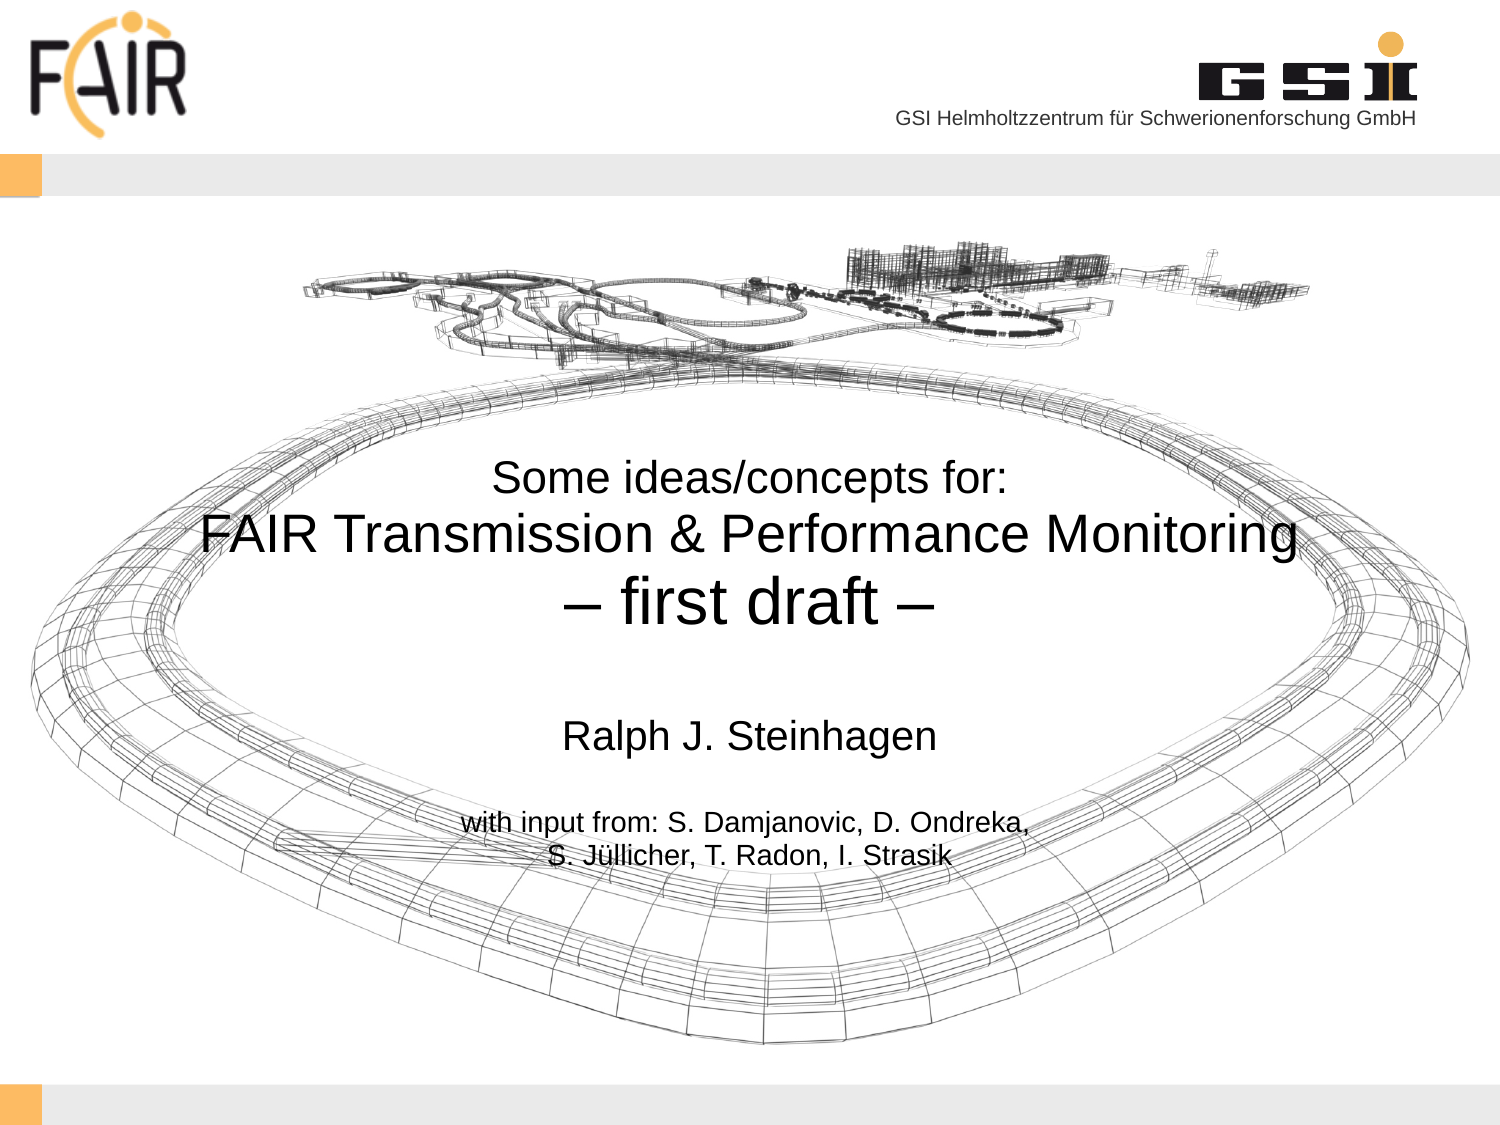

# Some ideas/concepts for:
FAIR Transmission & Performance Monitoring
– first draft –
Ralph J. Steinhagen
with input from: S. Damjanovic, D. Ondreka,
S. Jüllicher, T. Radon, I. Strasik